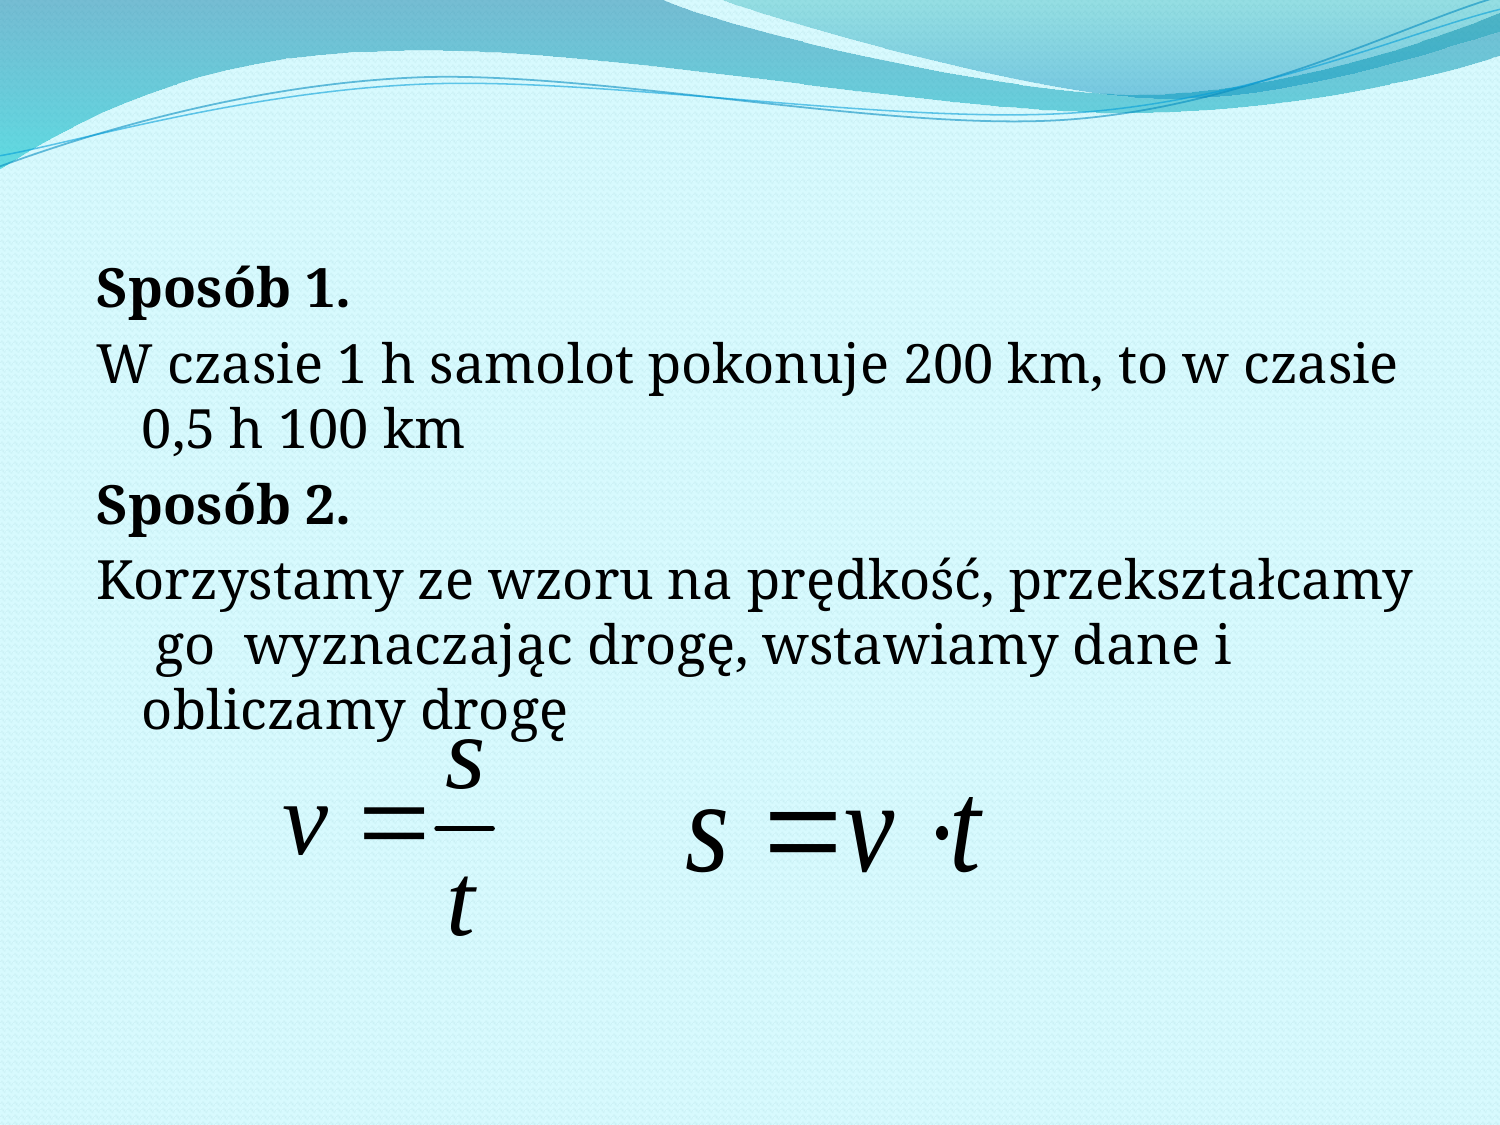

# Sposób 1.
W czasie 1 h samolot pokonuje 200 km, to w czasie 0,5 h 100 km
Sposób 2.
Korzystamy ze wzoru na prędkość, przekształcamy go wyznaczając drogę, wstawiamy dane i obliczamy drogę